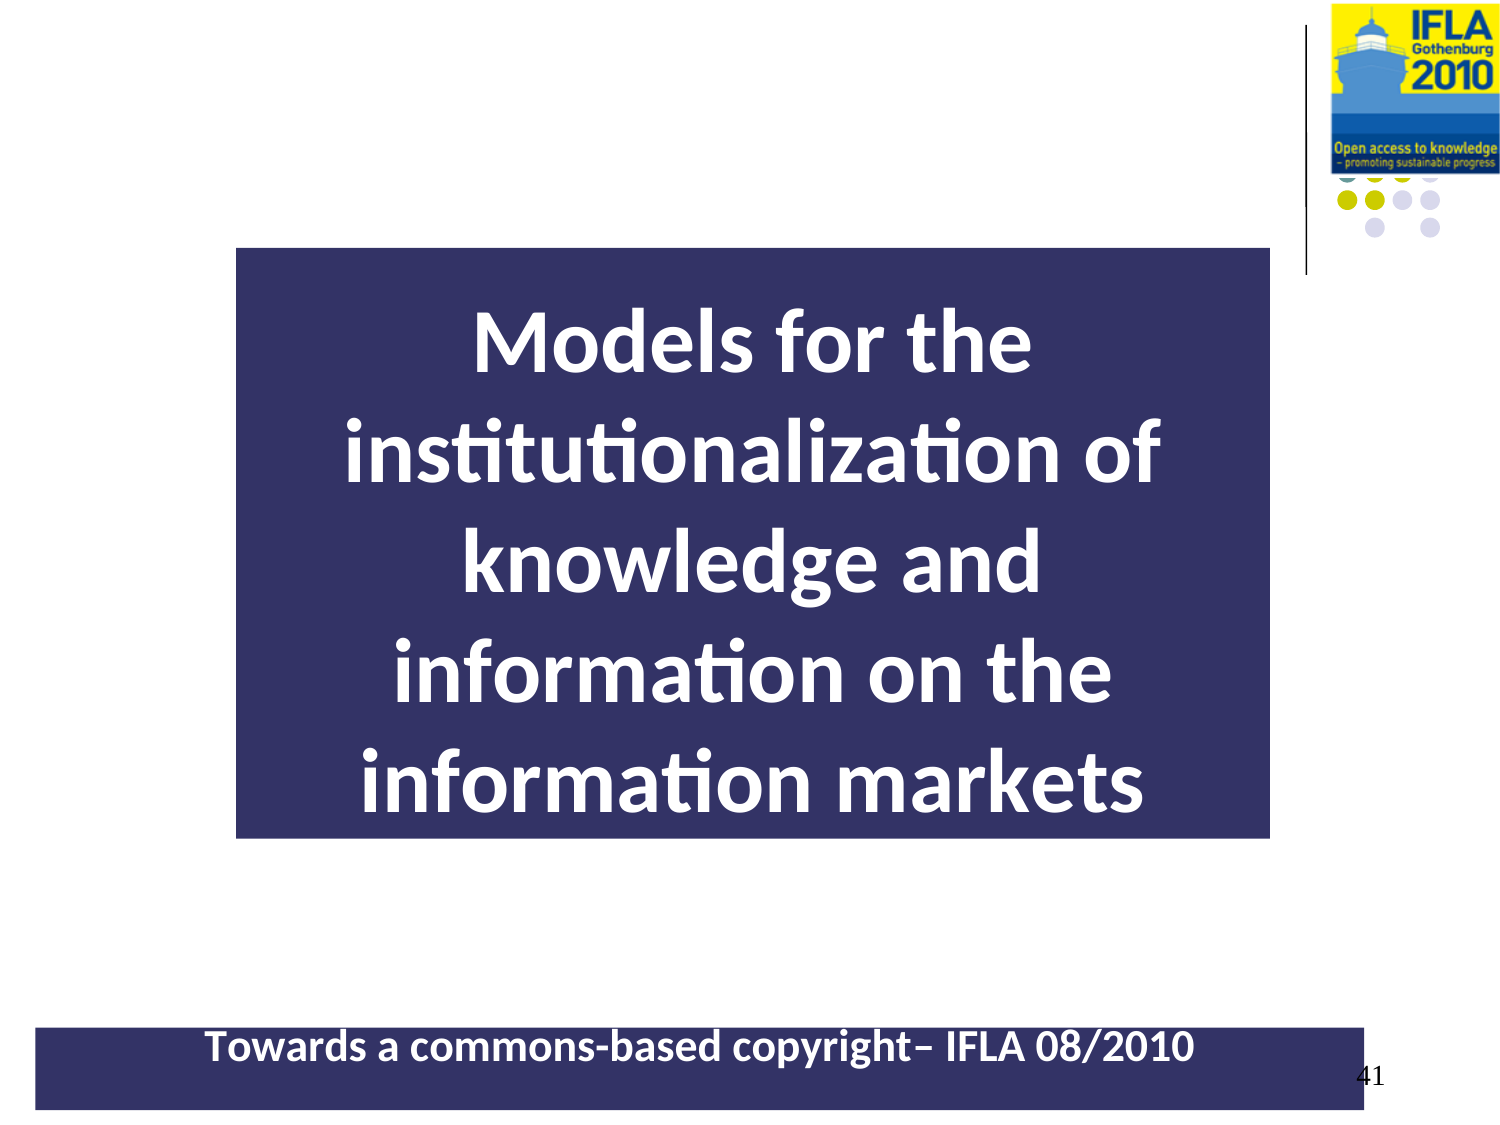

# Models for the institutionalization of knowledge and information on the information markets